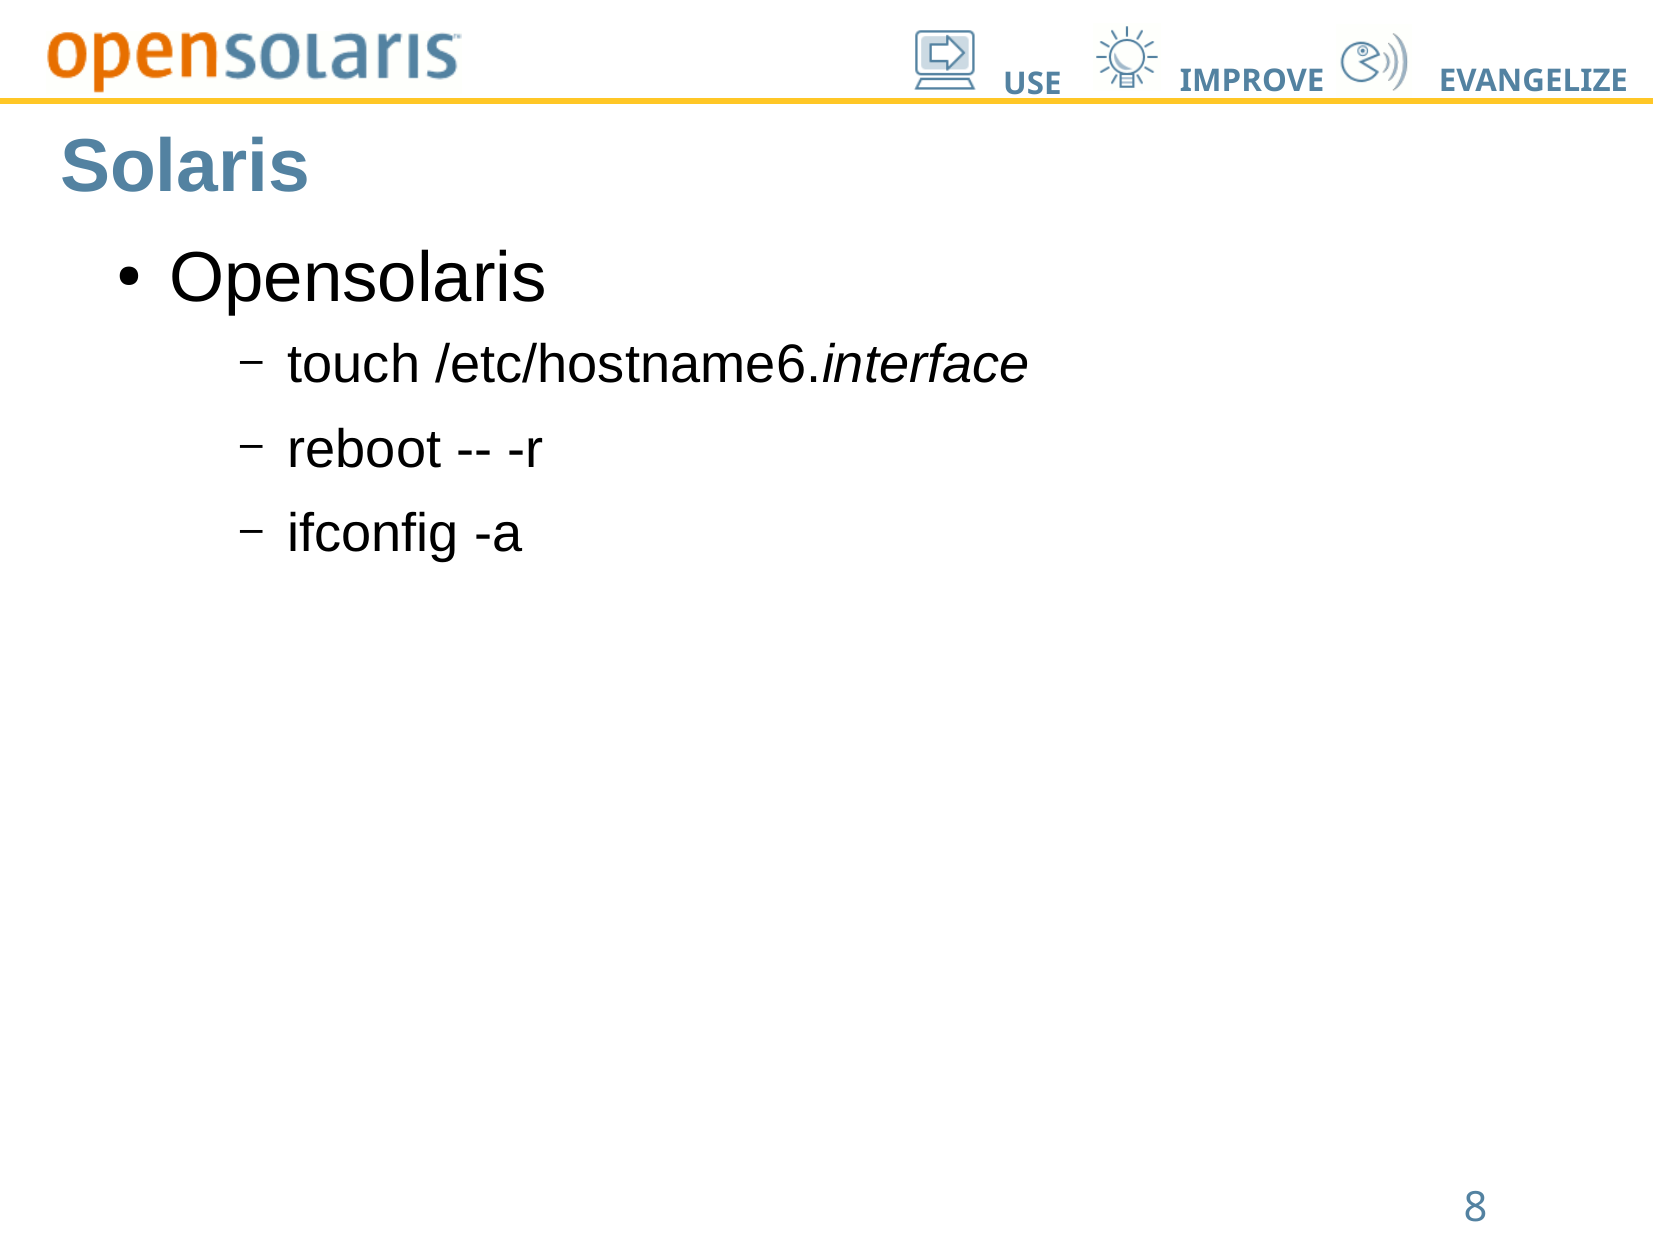

# Solaris
Opensolaris
touch /etc/hostname6.interface
reboot -- -r
ifconfig -a